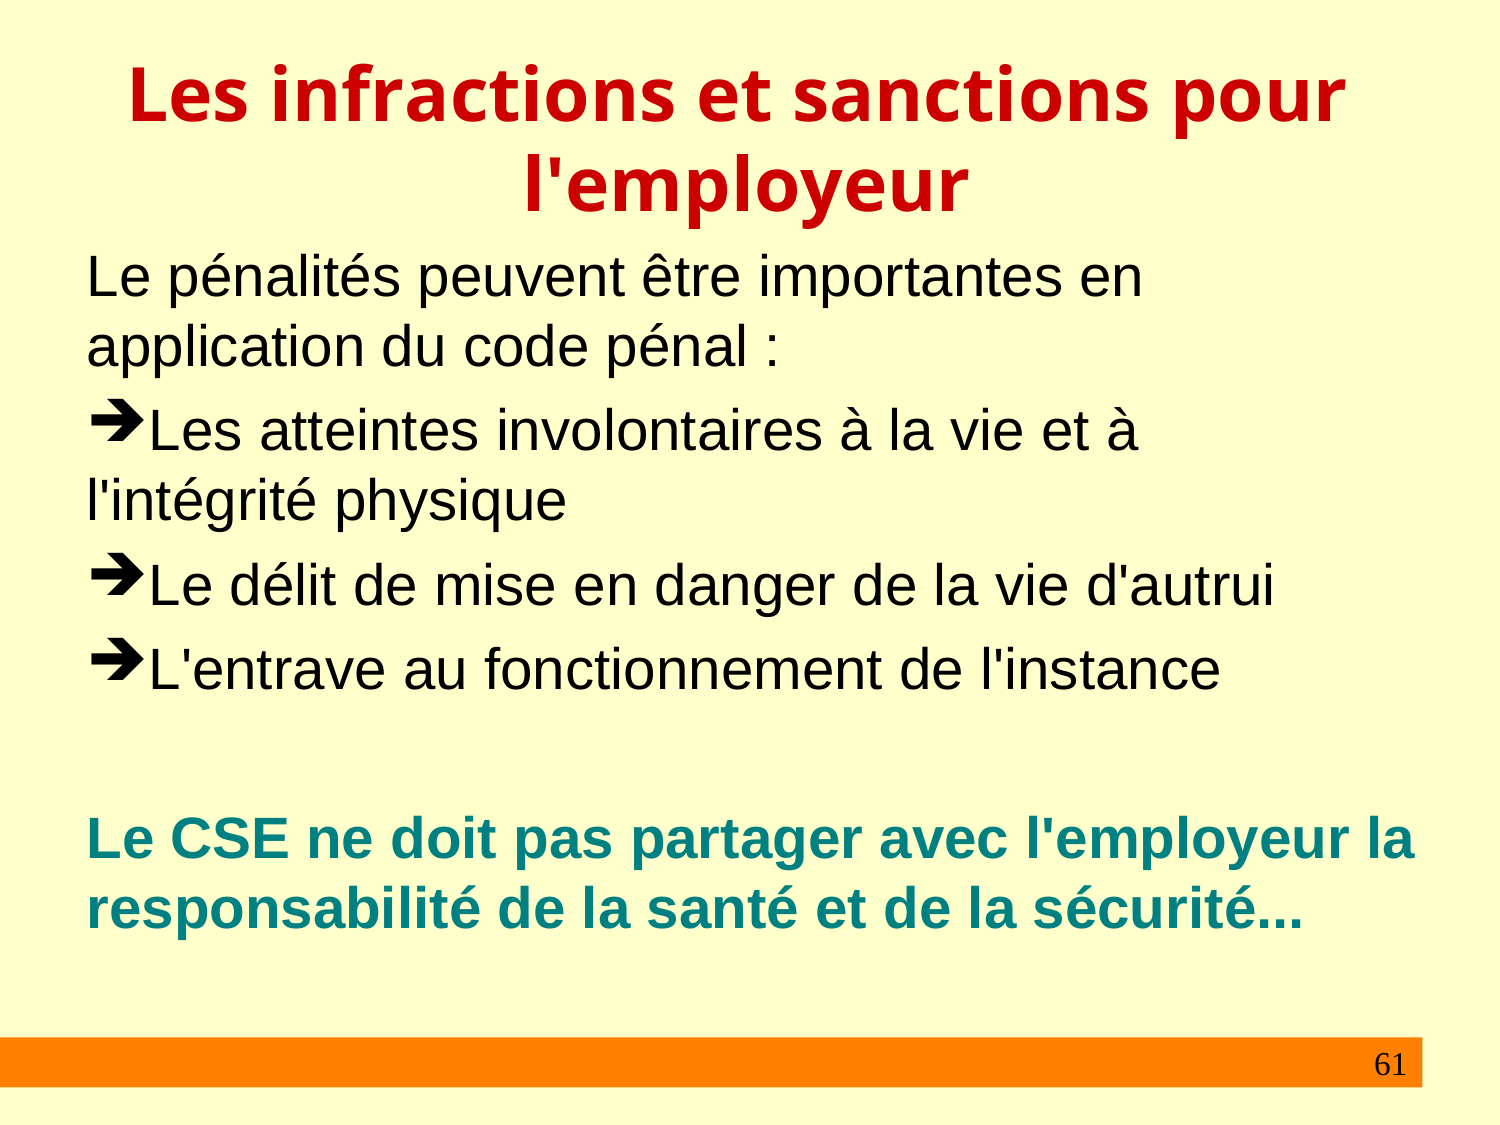

# Les infractions et sanctions pour l'employeur
Le pénalités peuvent être importantes en application du code pénal :
Les atteintes involontaires à la vie et à 		 l'intégrité physique
Le délit de mise en danger de la vie d'autrui
L'entrave au fonctionnement de l'instance
Le CSE ne doit pas partager avec l'employeur la responsabilité de la santé et de la sécurité...